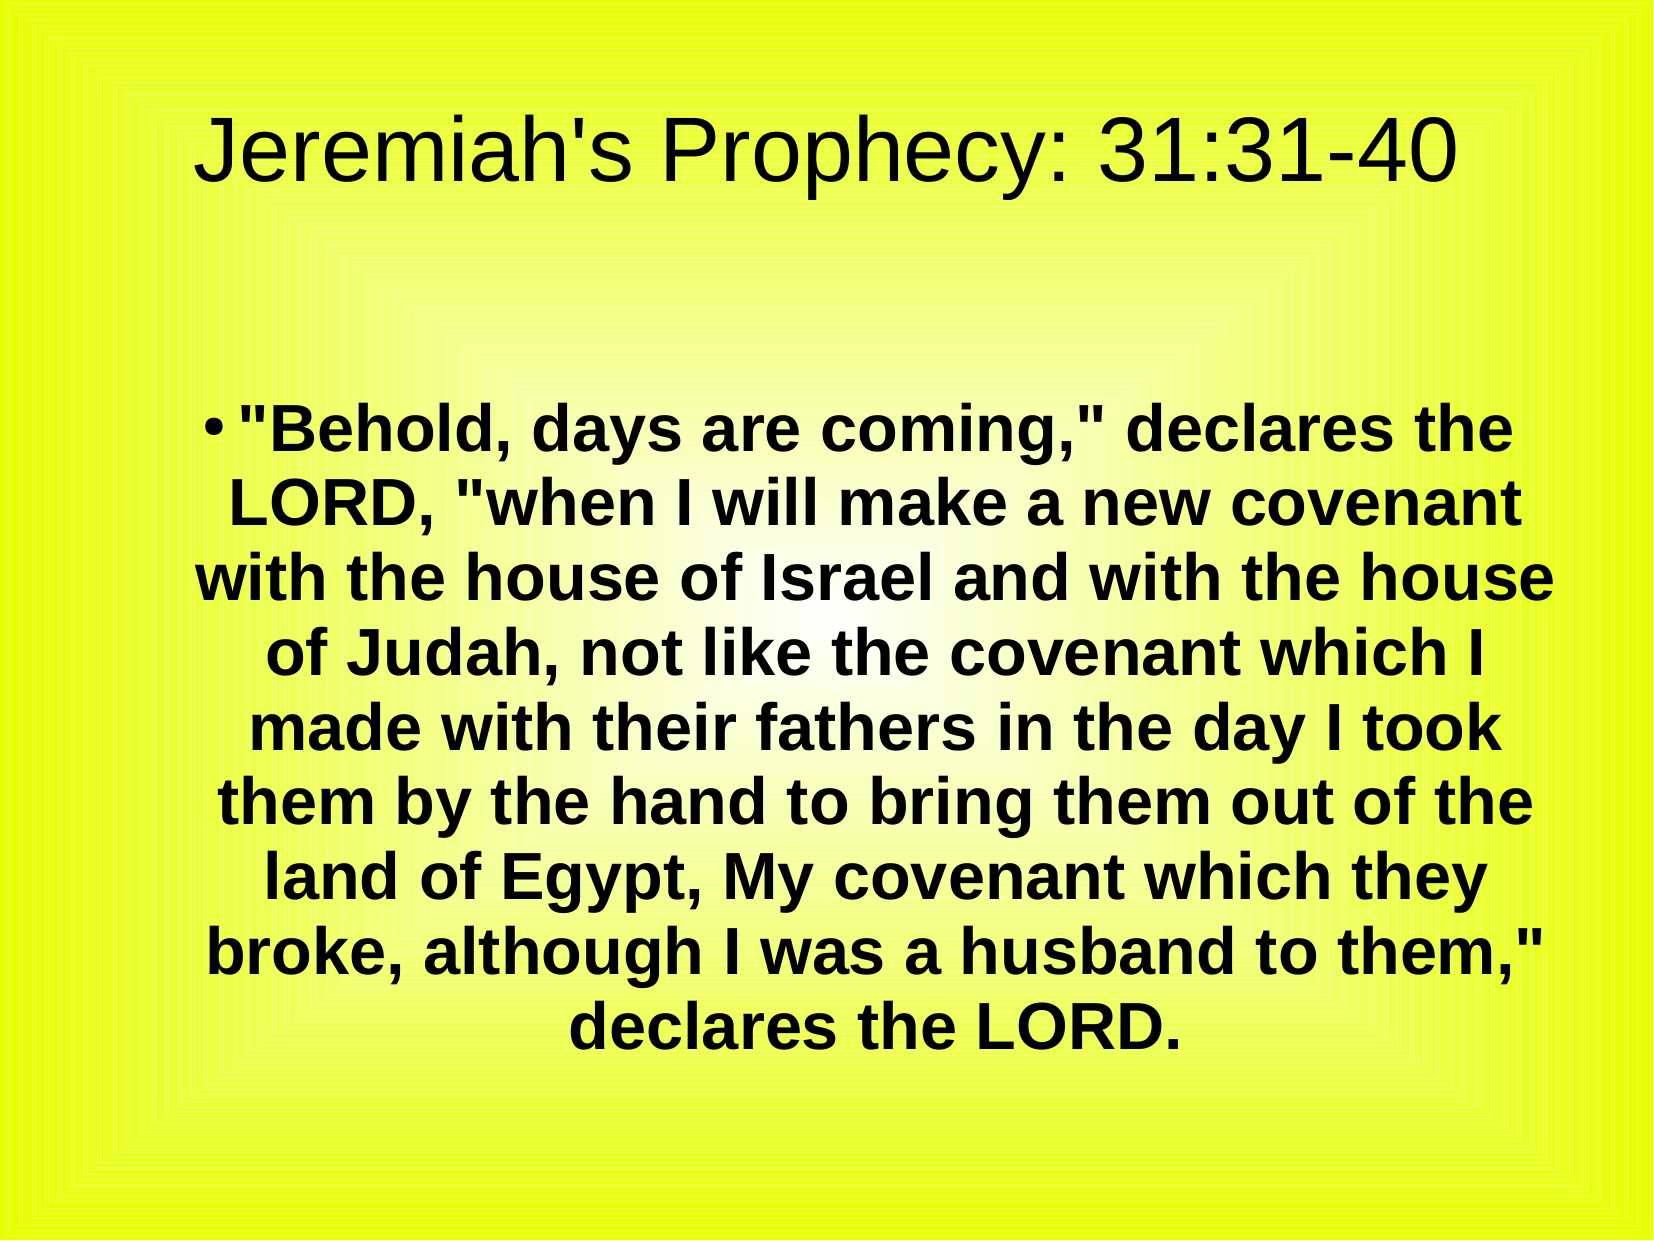

# Jeremiah's Prophecy: 31:31-40
"Behold, days are coming," declares the LORD, "when I will make a new covenant with the house of Israel and with the house of Judah, not like the covenant which I made with their fathers in the day I took them by the hand to bring them out of the land of Egypt, My covenant which they broke, although I was a husband to them," declares the LORD.